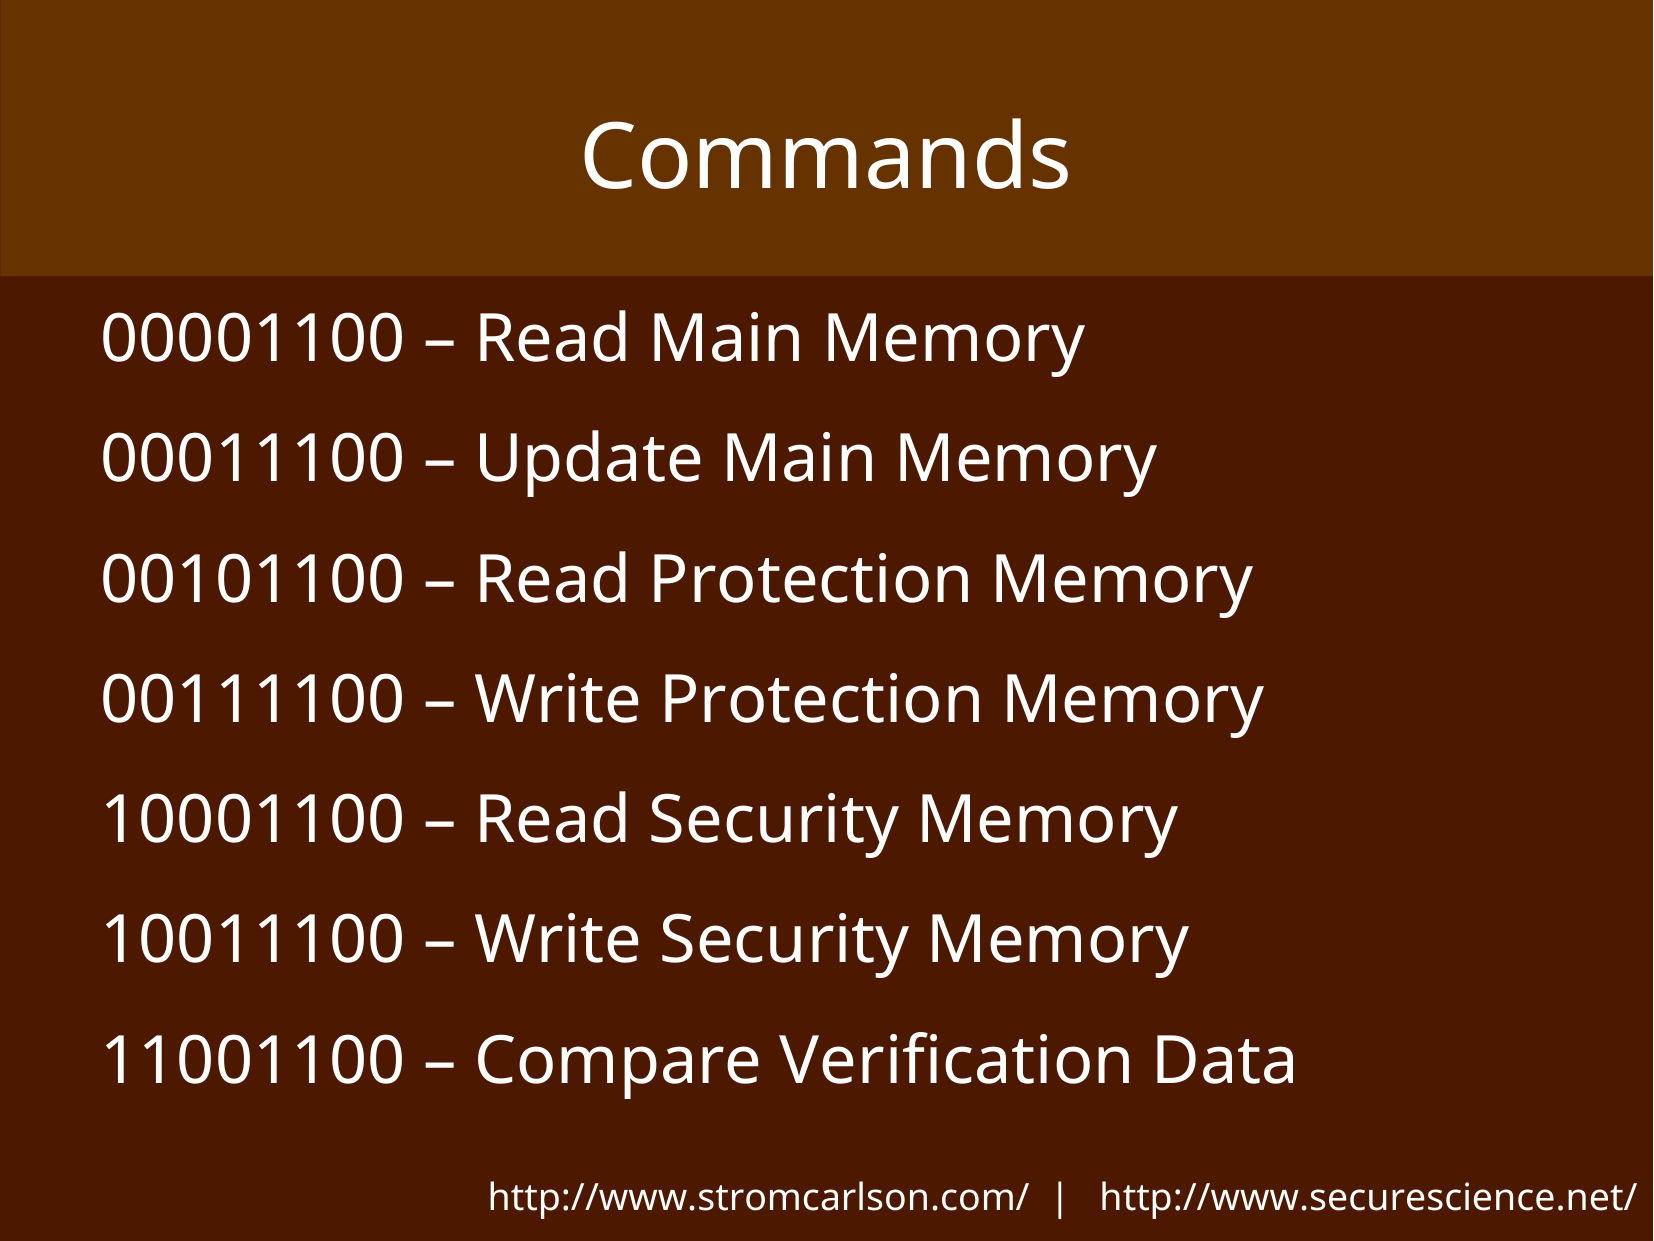

# Commands
00001100 – Read Main Memory
00011100 – Update Main Memory
00101100 – Read Protection Memory
00111100 – Write Protection Memory
10001100 – Read Security Memory
10011100 – Write Security Memory
11001100 – Compare Verification Data